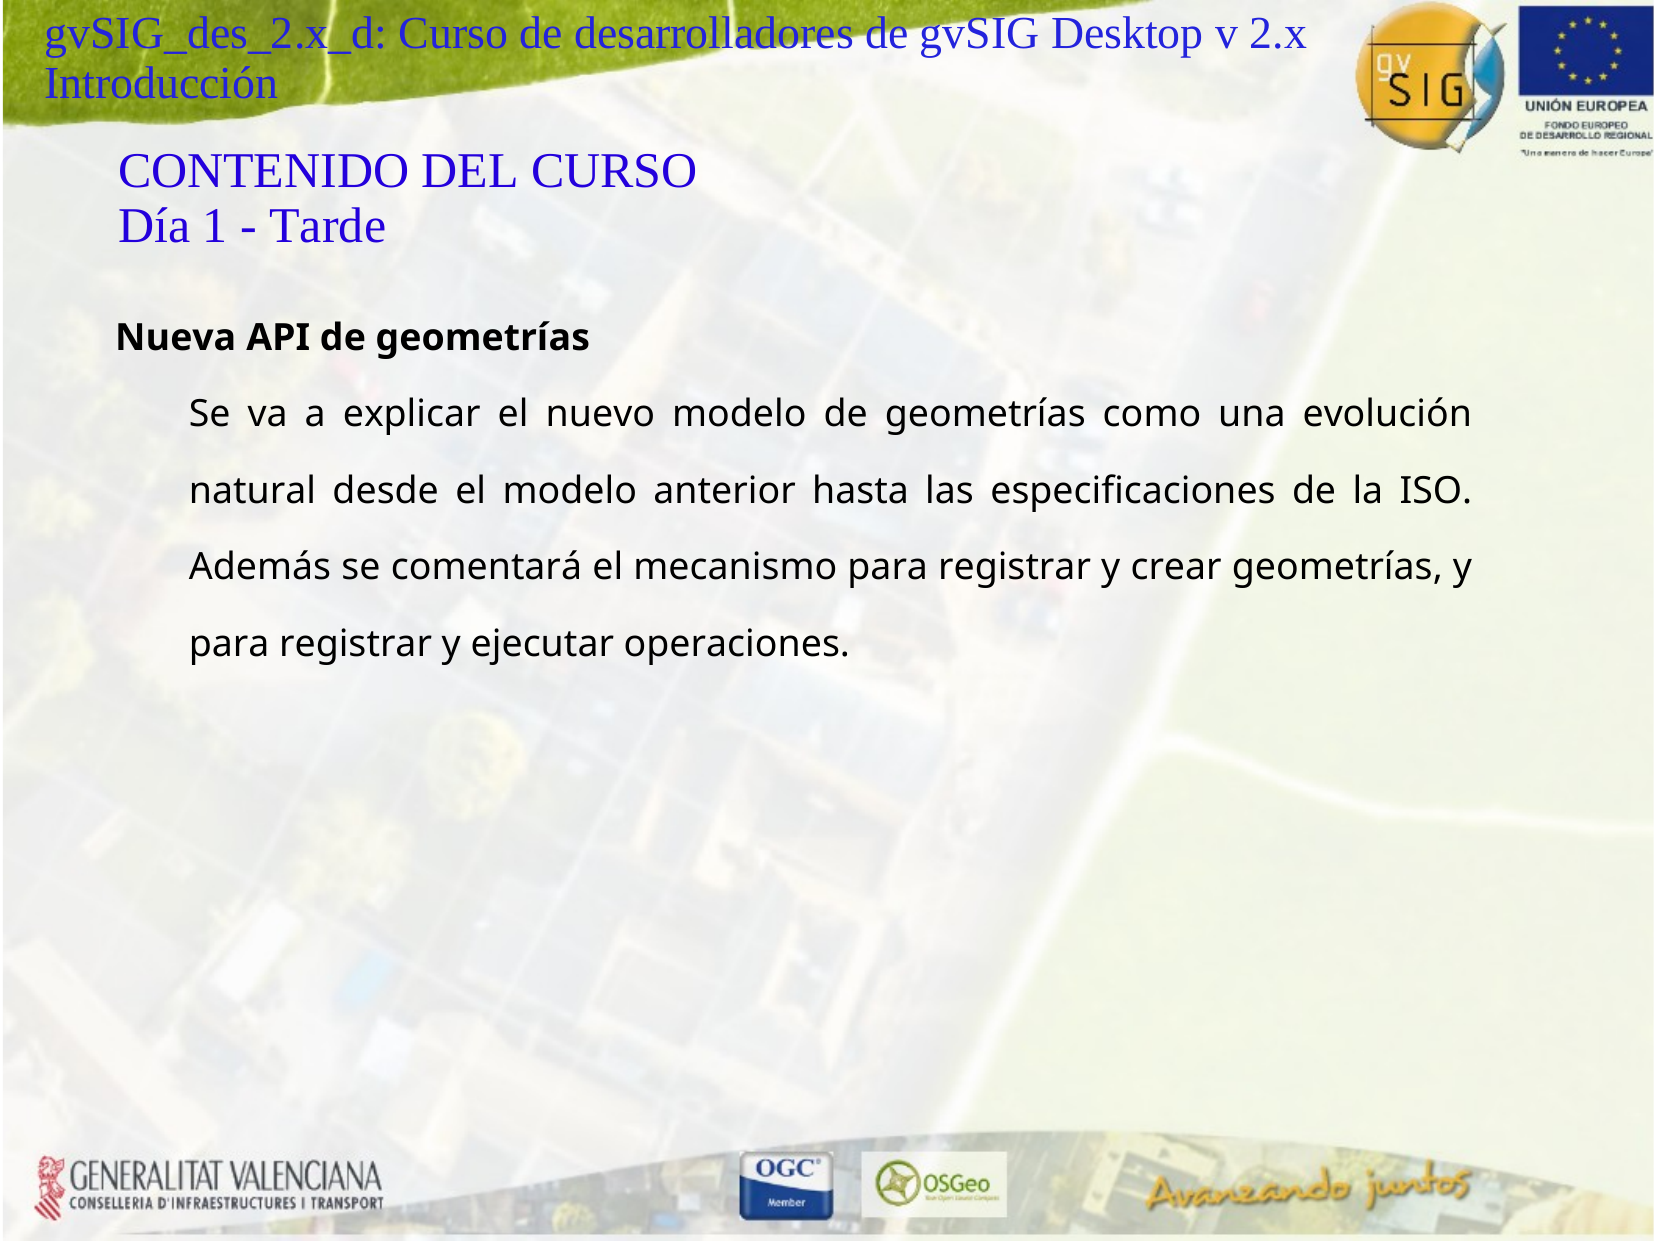

# CONTENIDO DEL CURSO Día 1 - Tarde
Nueva API de geometrías
Se va a explicar el nuevo modelo de geometrías como una evolución natural desde el modelo anterior hasta las especificaciones de la ISO. Además se comentará el mecanismo para registrar y crear geometrías, y para registrar y ejecutar operaciones.